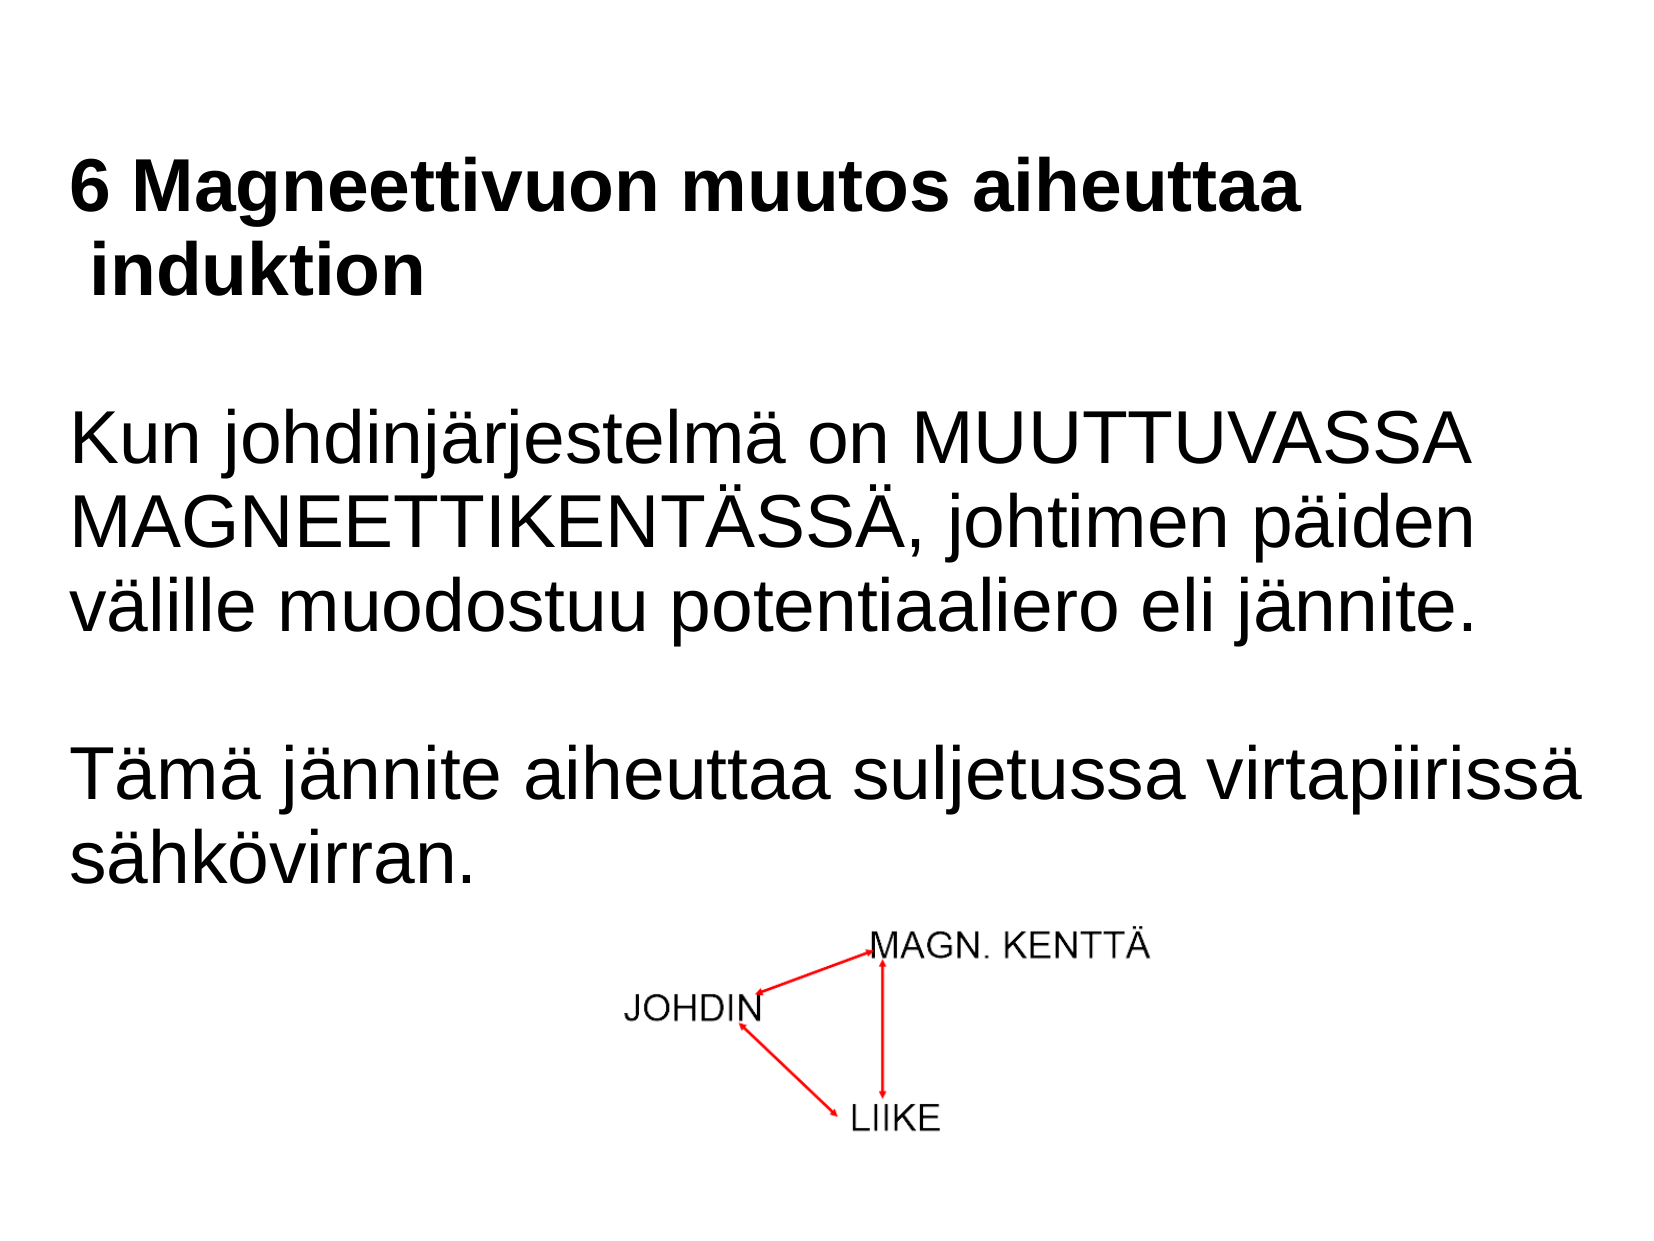

6 Magneettivuon muutos aiheuttaa
 induktion
Kun johdinjärjestelmä on MUUTTUVASSA MAGNEETTIKENTÄSSÄ, johtimen päiden välille muodostuu potentiaaliero eli jännite.
Tämä jännite aiheuttaa suljetussa virtapiirissä sähkövirran.